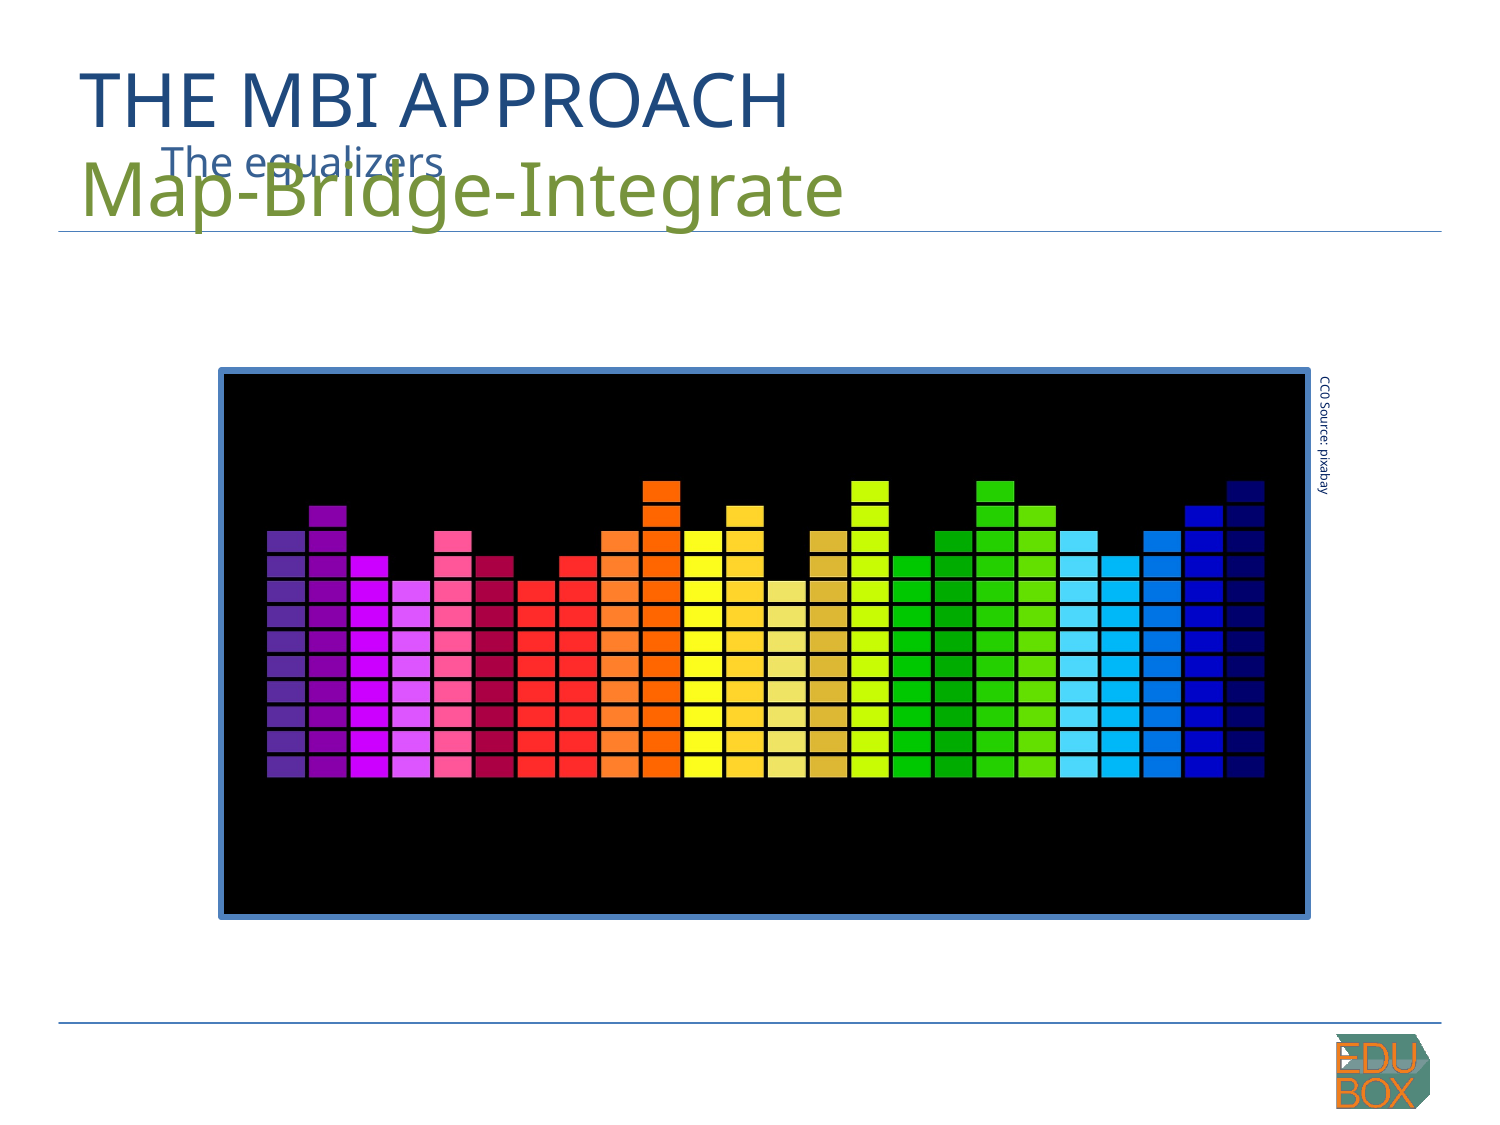

THE MBI APPROACH
Map-Bridge-Integrate
# The equalizers
CC0 Source: pixabay